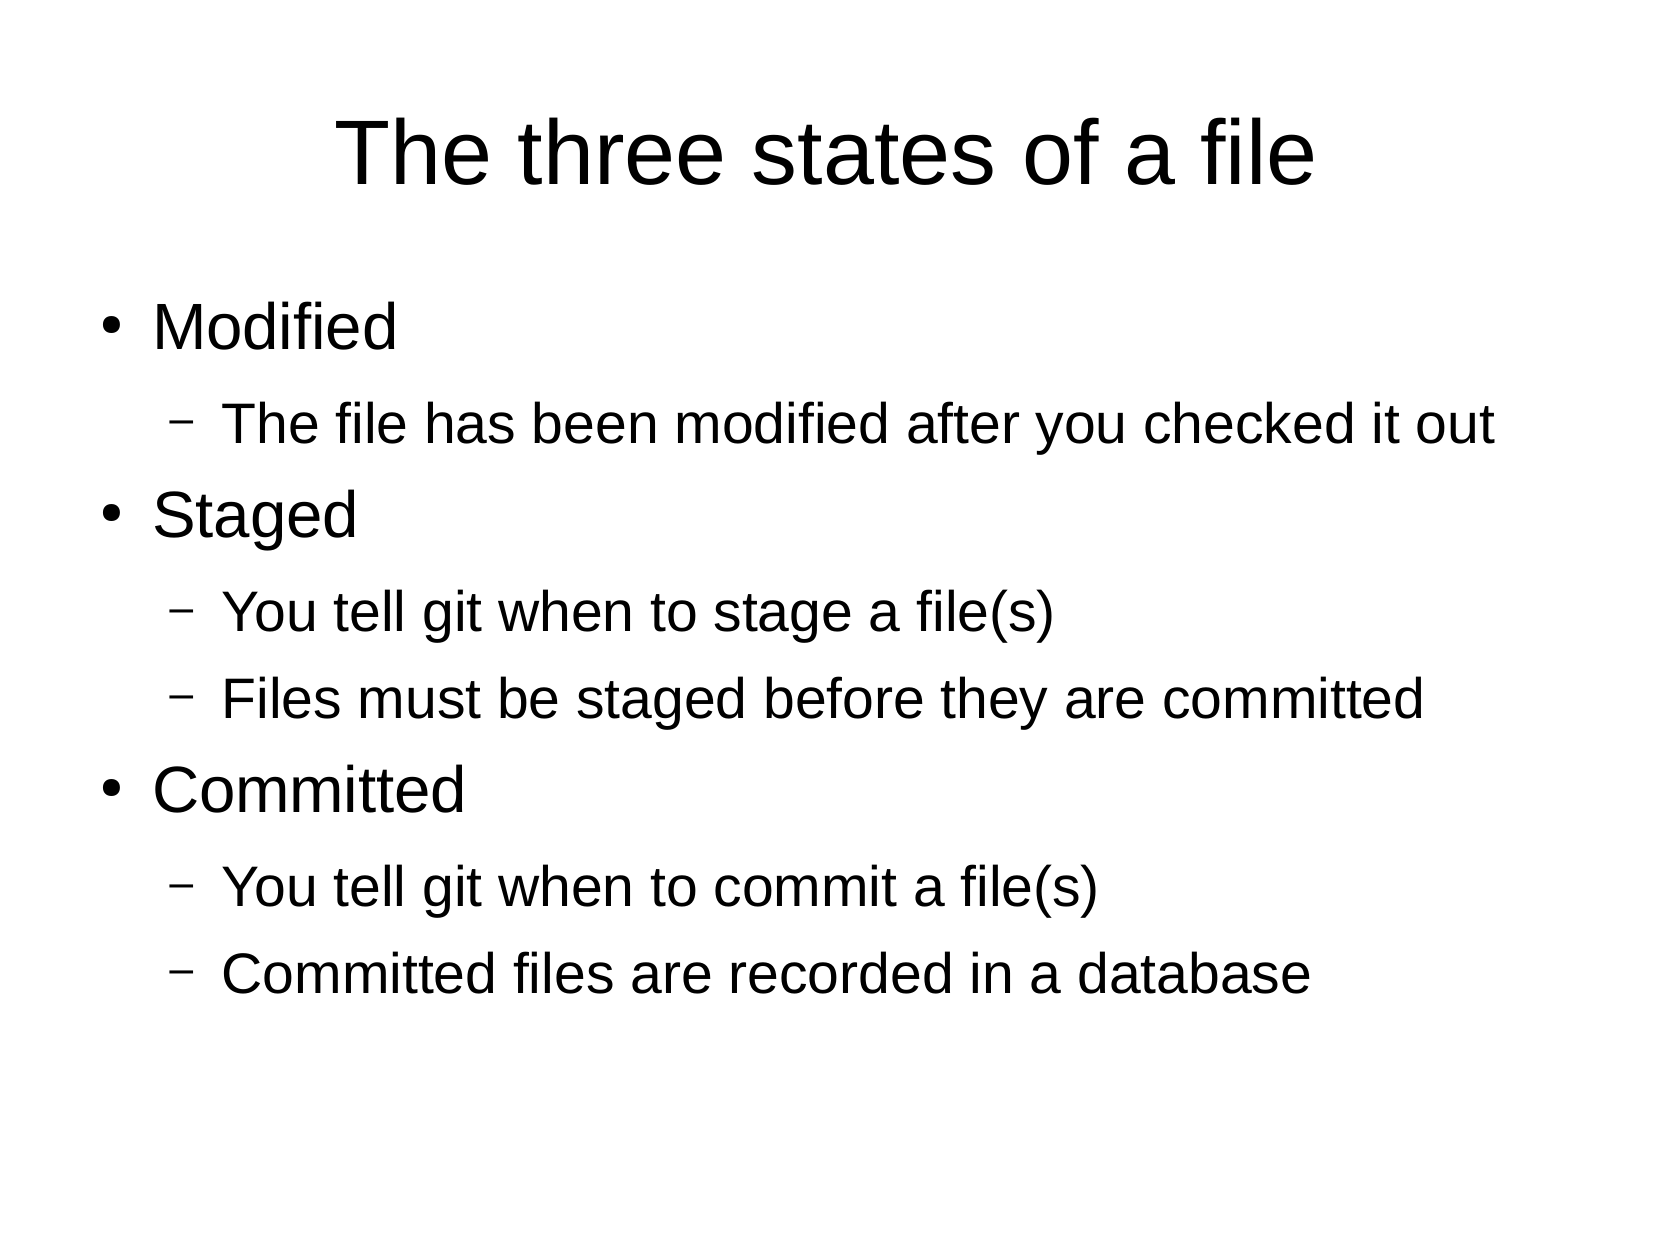

# The three states of a file
Modified
The file has been modified after you checked it out
Staged
You tell git when to stage a file(s)
Files must be staged before they are committed
Committed
You tell git when to commit a file(s)
Committed files are recorded in a database